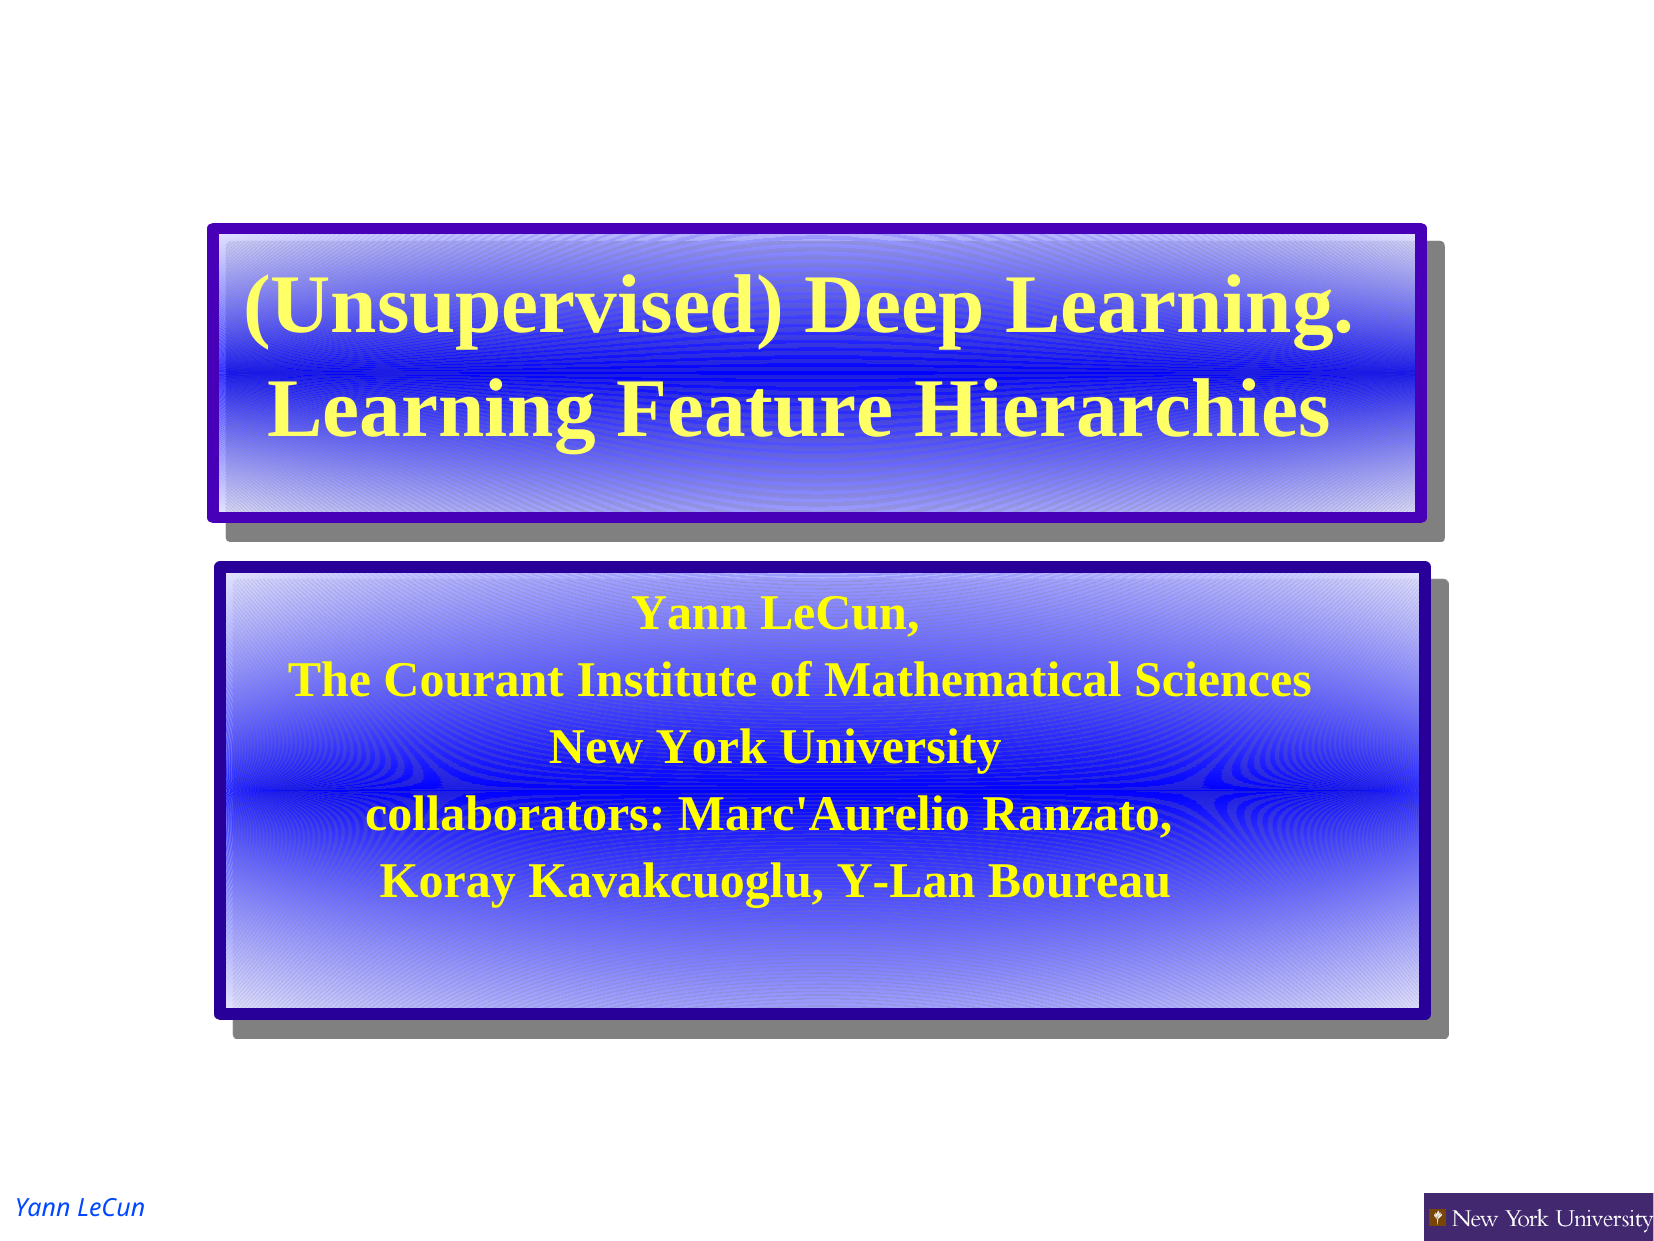

(Unsupervised) Deep Learning.
Learning Feature Hierarchies
 Yann LeCun,
 The Courant Institute of Mathematical Sciences
New York University
collaborators: Marc'Aurelio Ranzato,
Koray Kavakcuoglu, Y-Lan Boureau